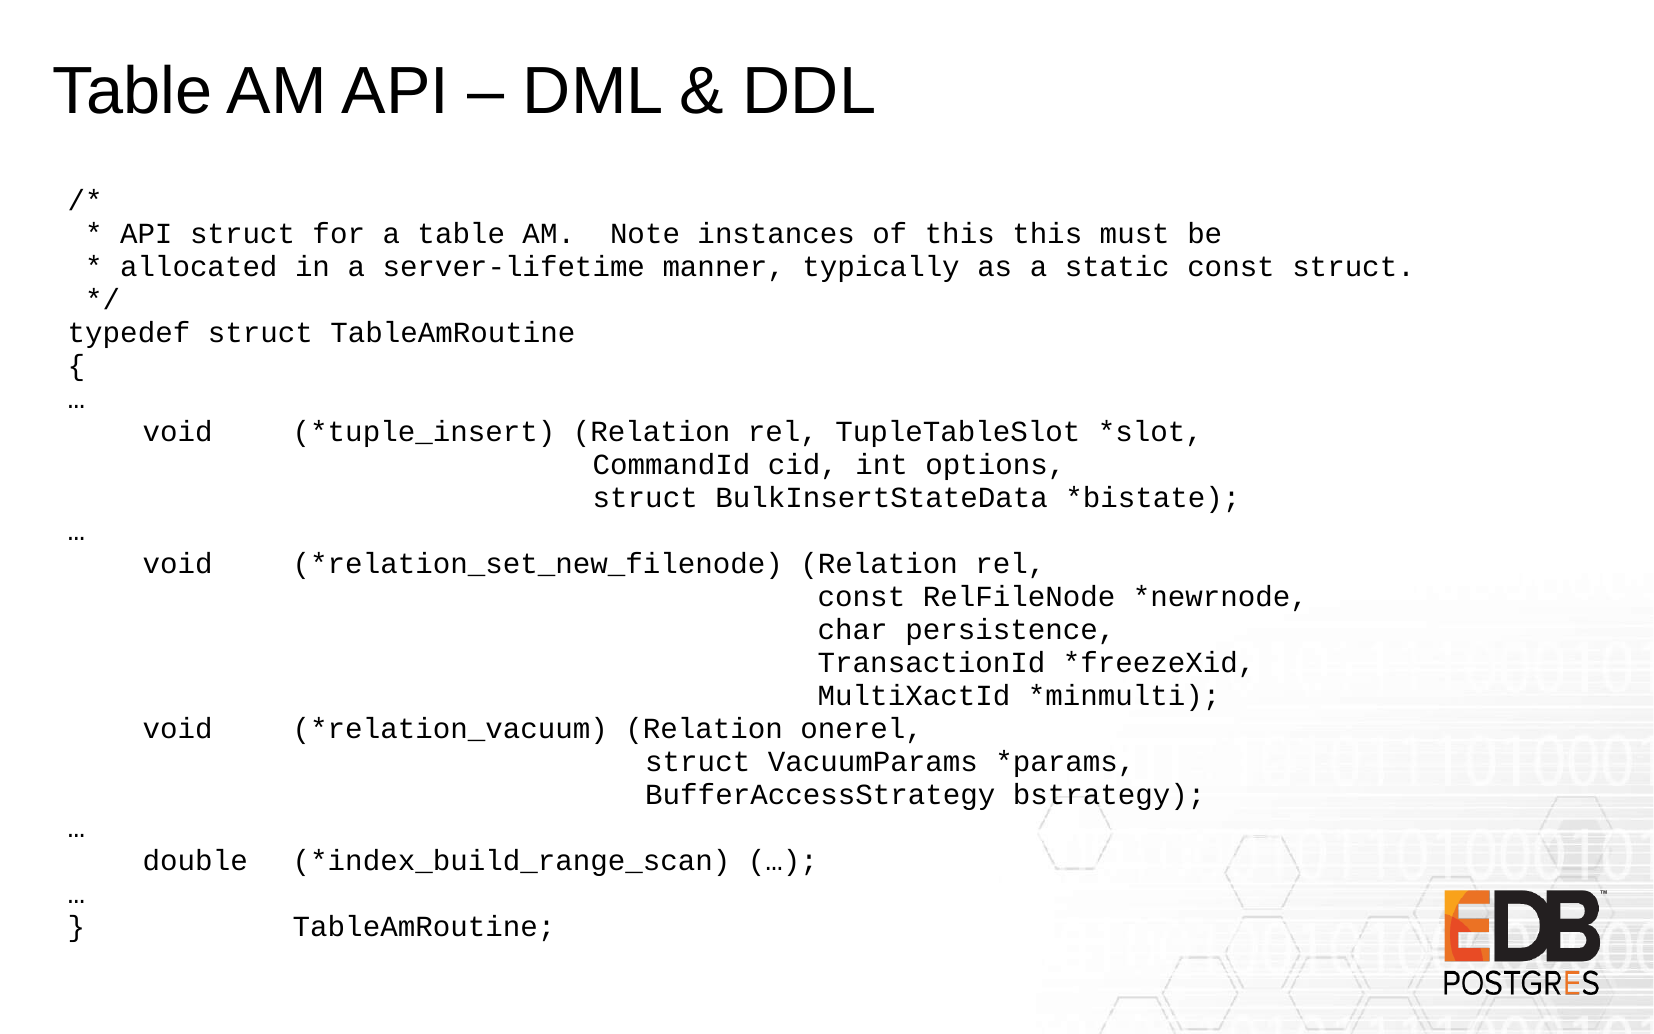

# Table AM API – DML & DDL
/*
 * API struct for a table AM. Note instances of this this must be
 * allocated in a server-lifetime manner, typically as a static const struct.
 */
typedef struct TableAmRoutine
{
…
	void		(*tuple_insert) (Relation rel, TupleTableSlot *slot,
							CommandId cid, int options,
							struct BulkInsertStateData *bistate);
…
	void		(*relation_set_new_filenode) (Relation rel,
										const RelFileNode *newrnode,
										char persistence,
										TransactionId *freezeXid,
										MultiXactId *minmulti);
	void		(*relation_vacuum) (Relation onerel,
							 struct VacuumParams *params,
							 BufferAccessStrategy bstrategy);
…
	double	(*index_build_range_scan) (…);
…
}			TableAmRoutine;